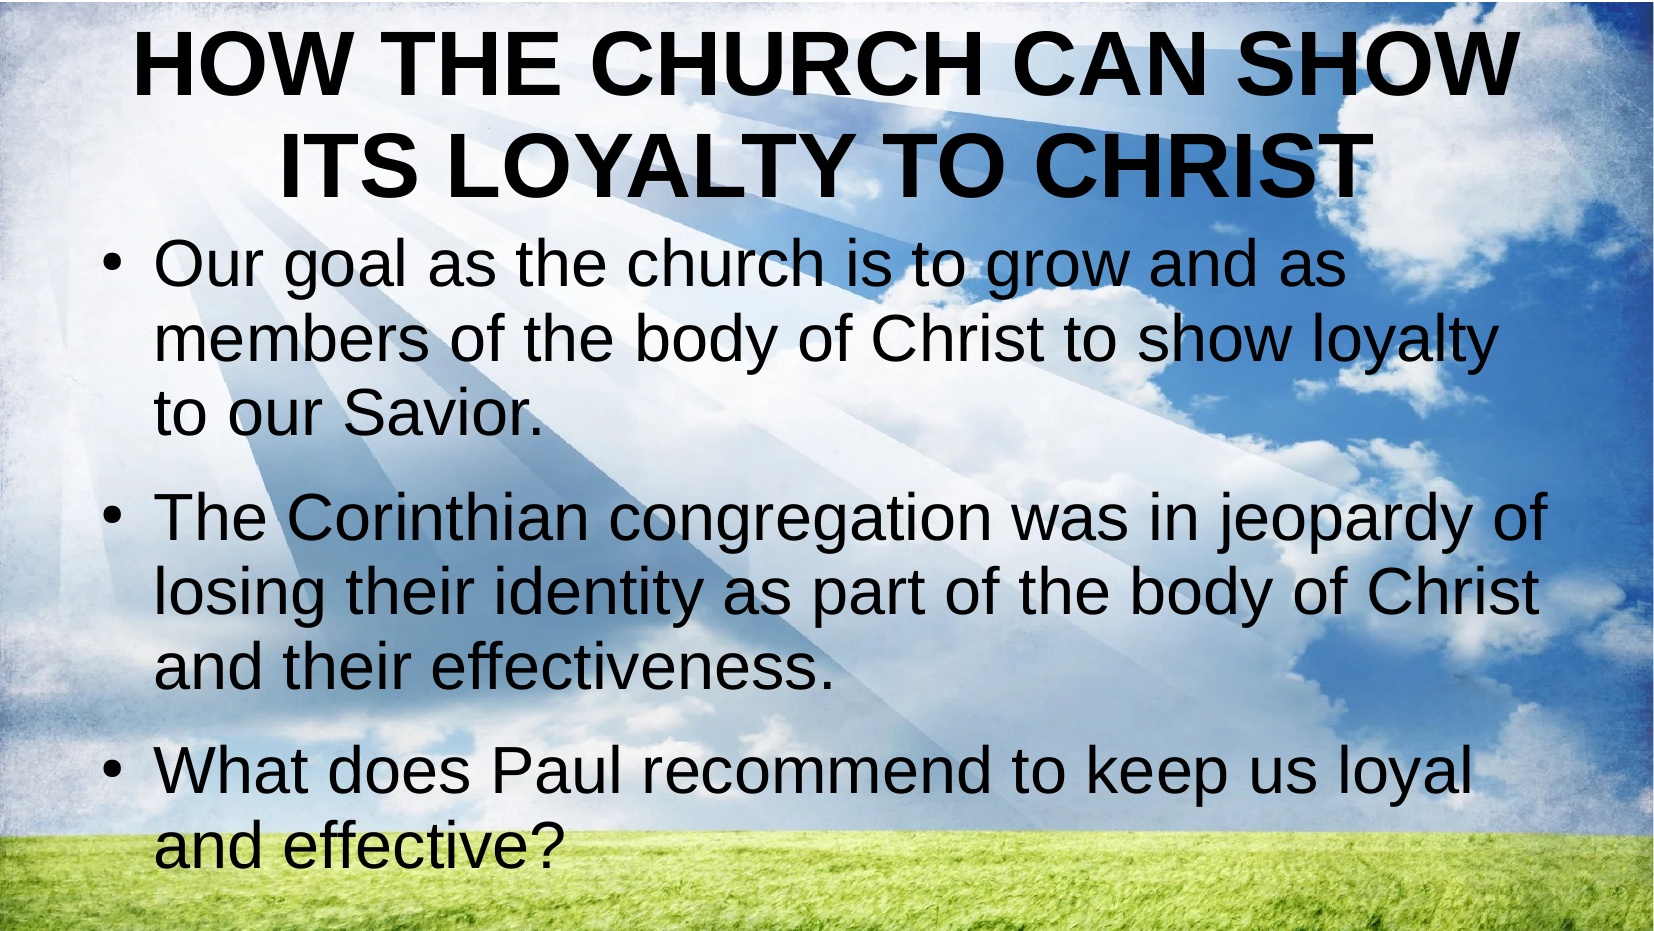

# HOW THE CHURCH CAN SHOW ITS LOYALTY TO CHRIST
Our goal as the church is to grow and as members of the body of Christ to show loyalty to our Savior.
The Corinthian congregation was in jeopardy of losing their identity as part of the body of Christ and their effectiveness.
What does Paul recommend to keep us loyal and effective?